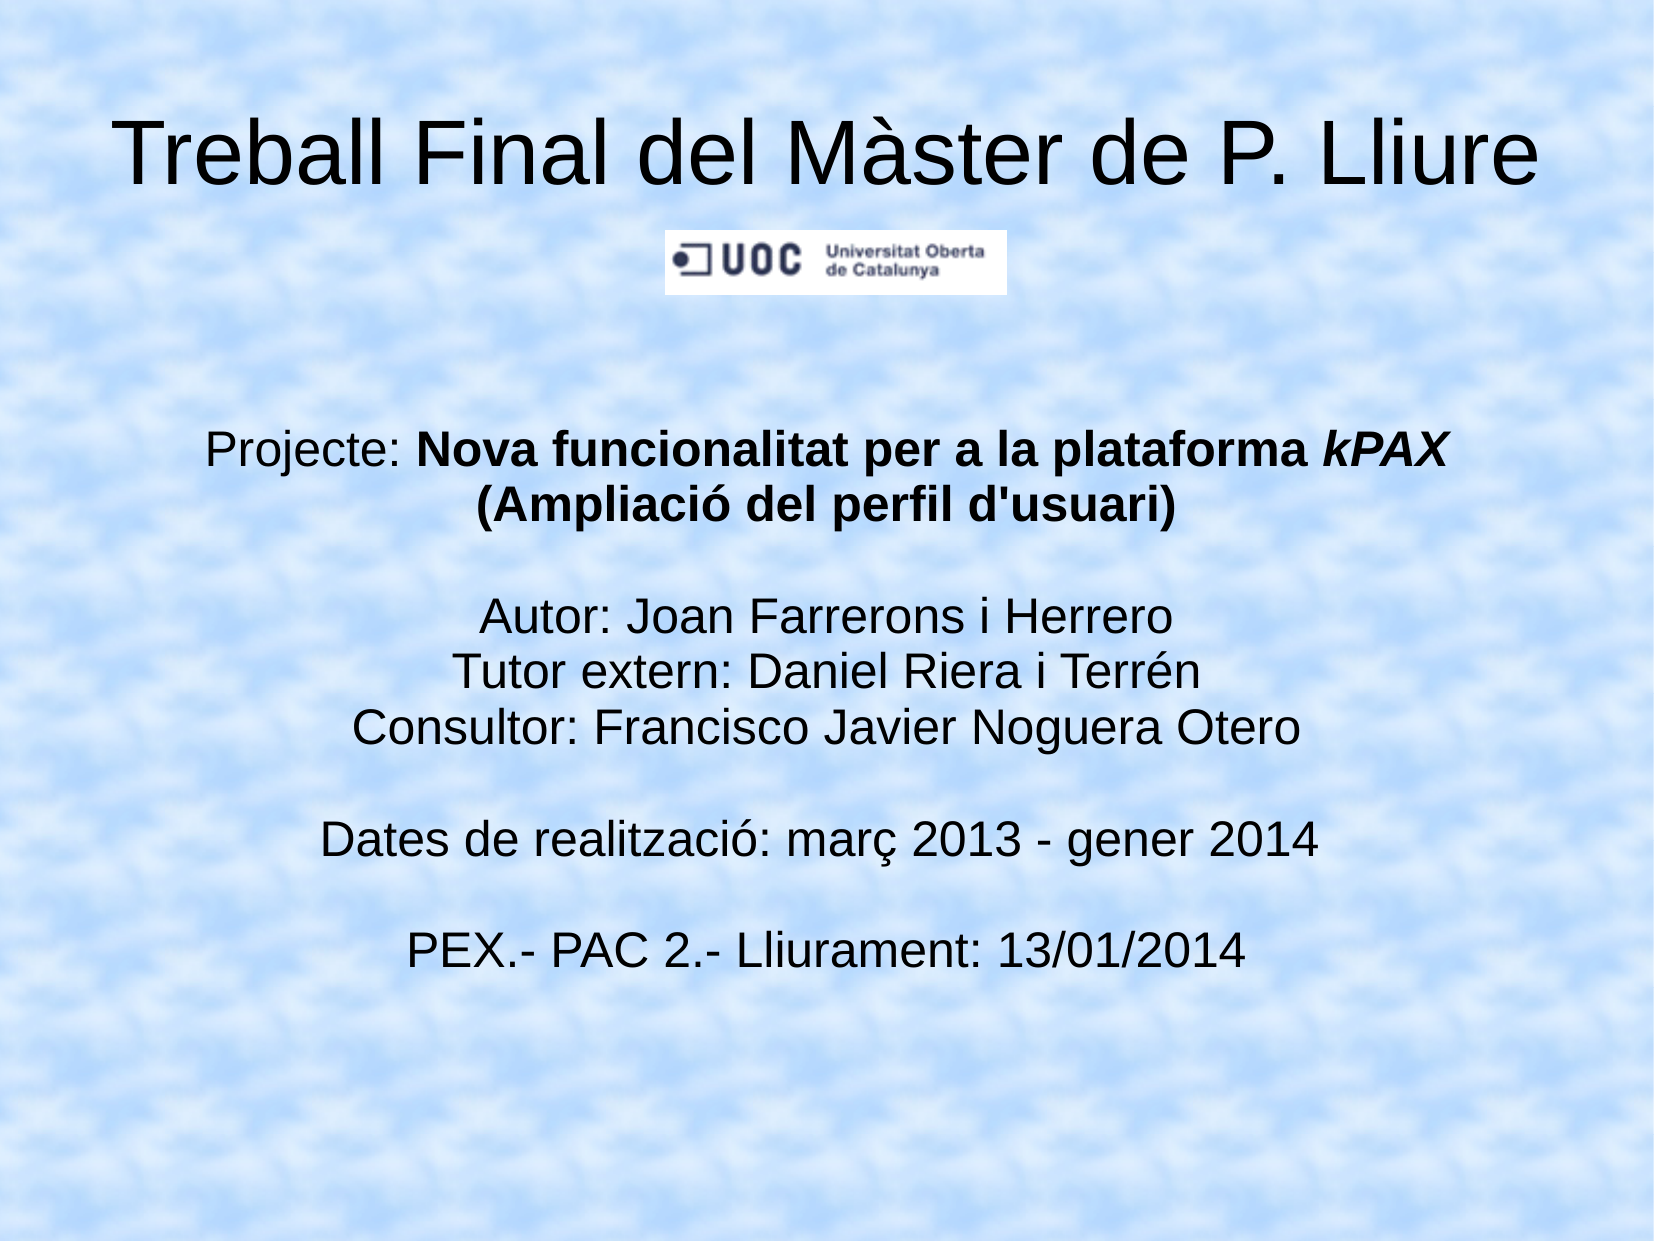

# Treball Final del Màster de P. Lliure
Projecte: Nova funcionalitat per a la plataforma kPAX
(Ampliació del perfil d'usuari)
Autor: Joan Farrerons i Herrero
Tutor extern: Daniel Riera i Terrén
Consultor: Francisco Javier Noguera Otero
Dates de realització: març 2013 - gener 2014
PEX.- PAC 2.- Lliurament: 13/01/2014